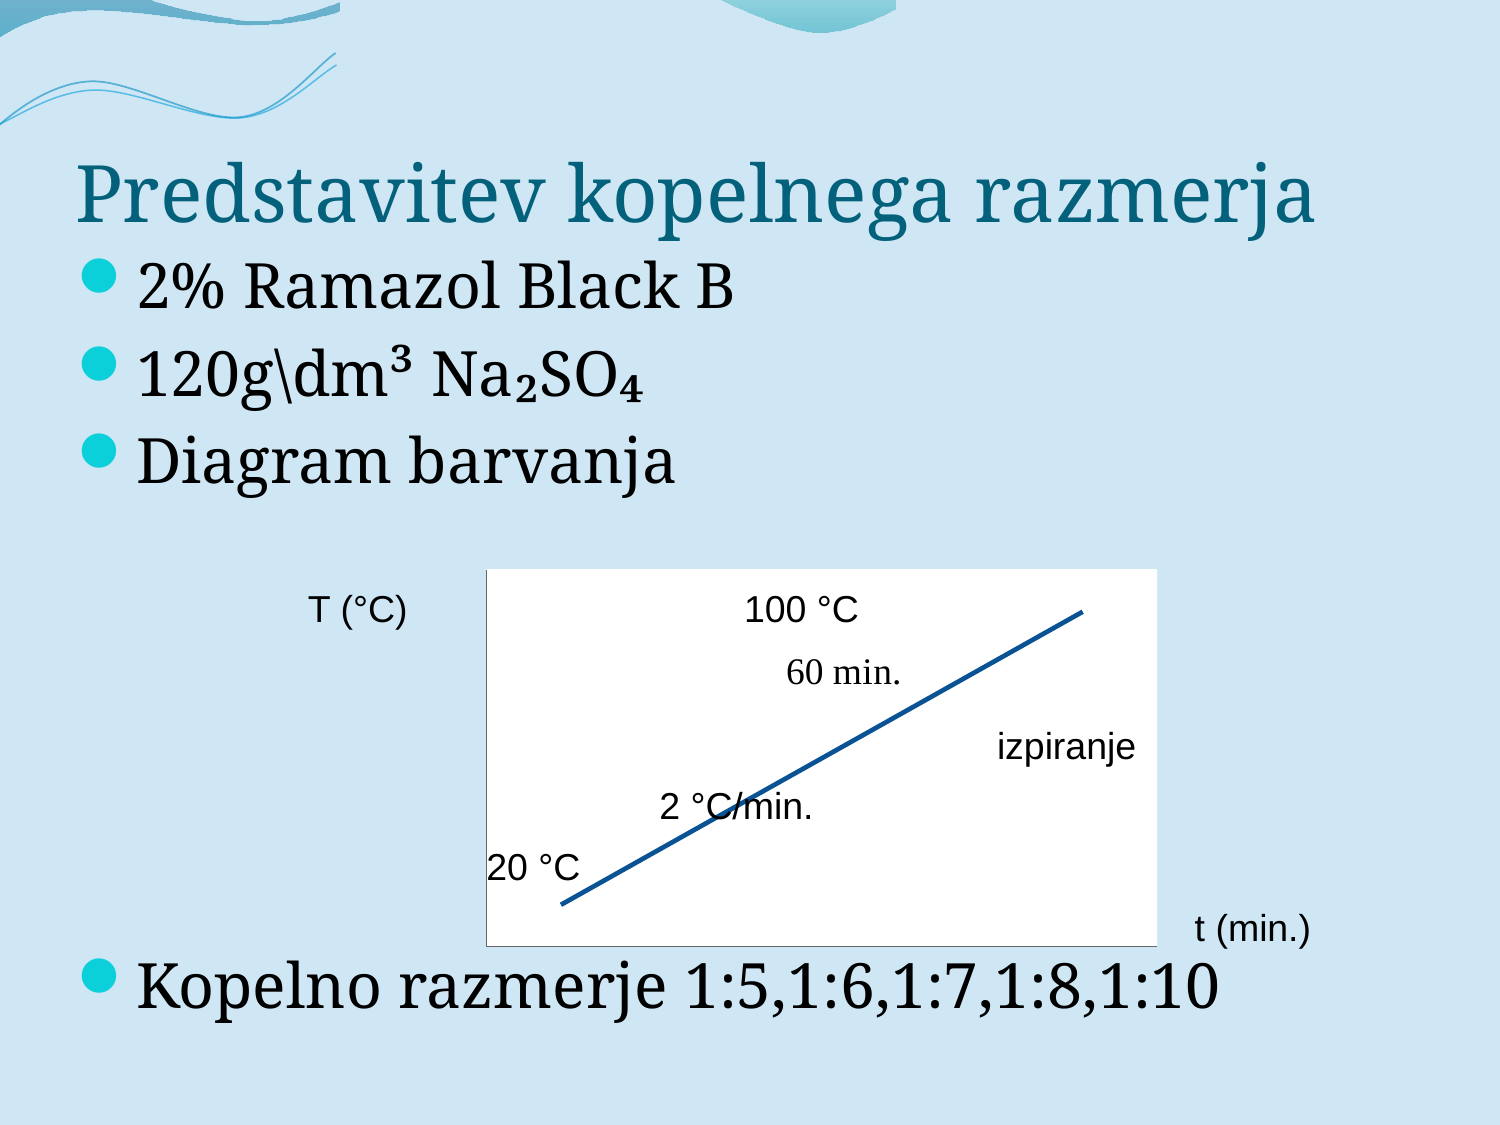

# Predstavitev kopelnega razmerja
2% Ramazol Black B
120g\dm³ Na₂SO₄
Diagram barvanja
Kopelno razmerje 1:5,1:6,1:7,1:8,1:10
### Chart
| Category | |
|---|---|T (°C)
100 °C
izpiranje
2 °C/min.
20 °C
t (min.)